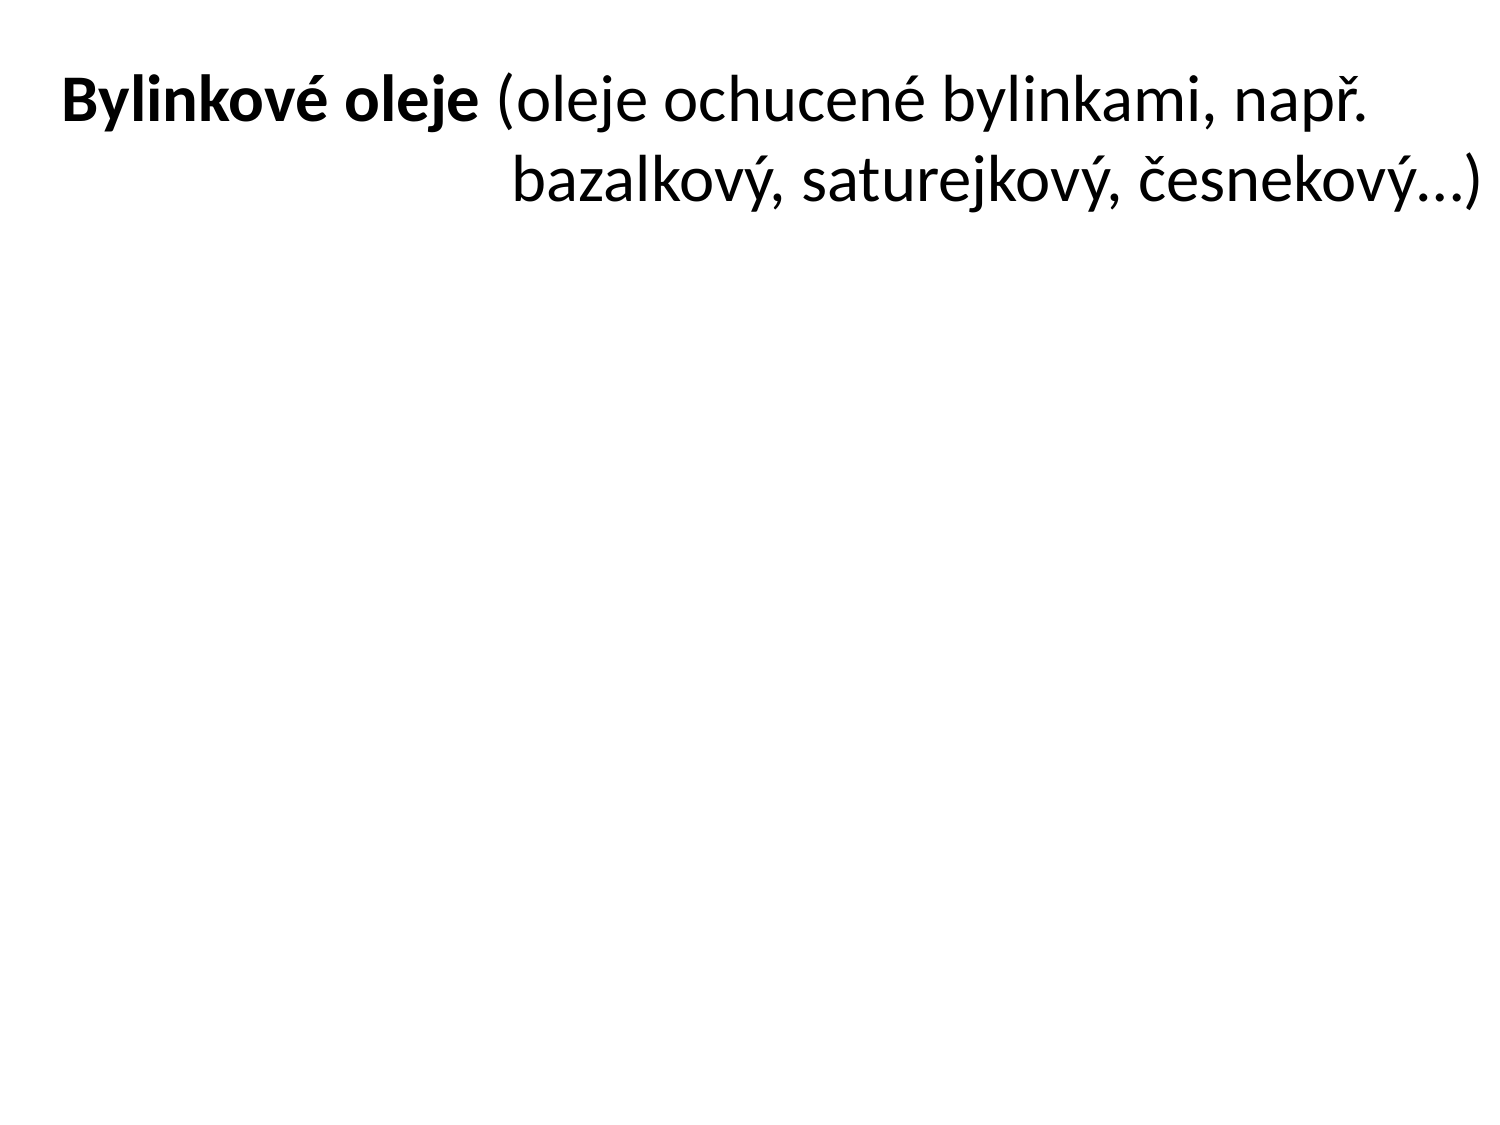

# Bylinkové oleje (oleje ochucené bylinkami, např. 				bazalkový, saturejkový, česnekový…)